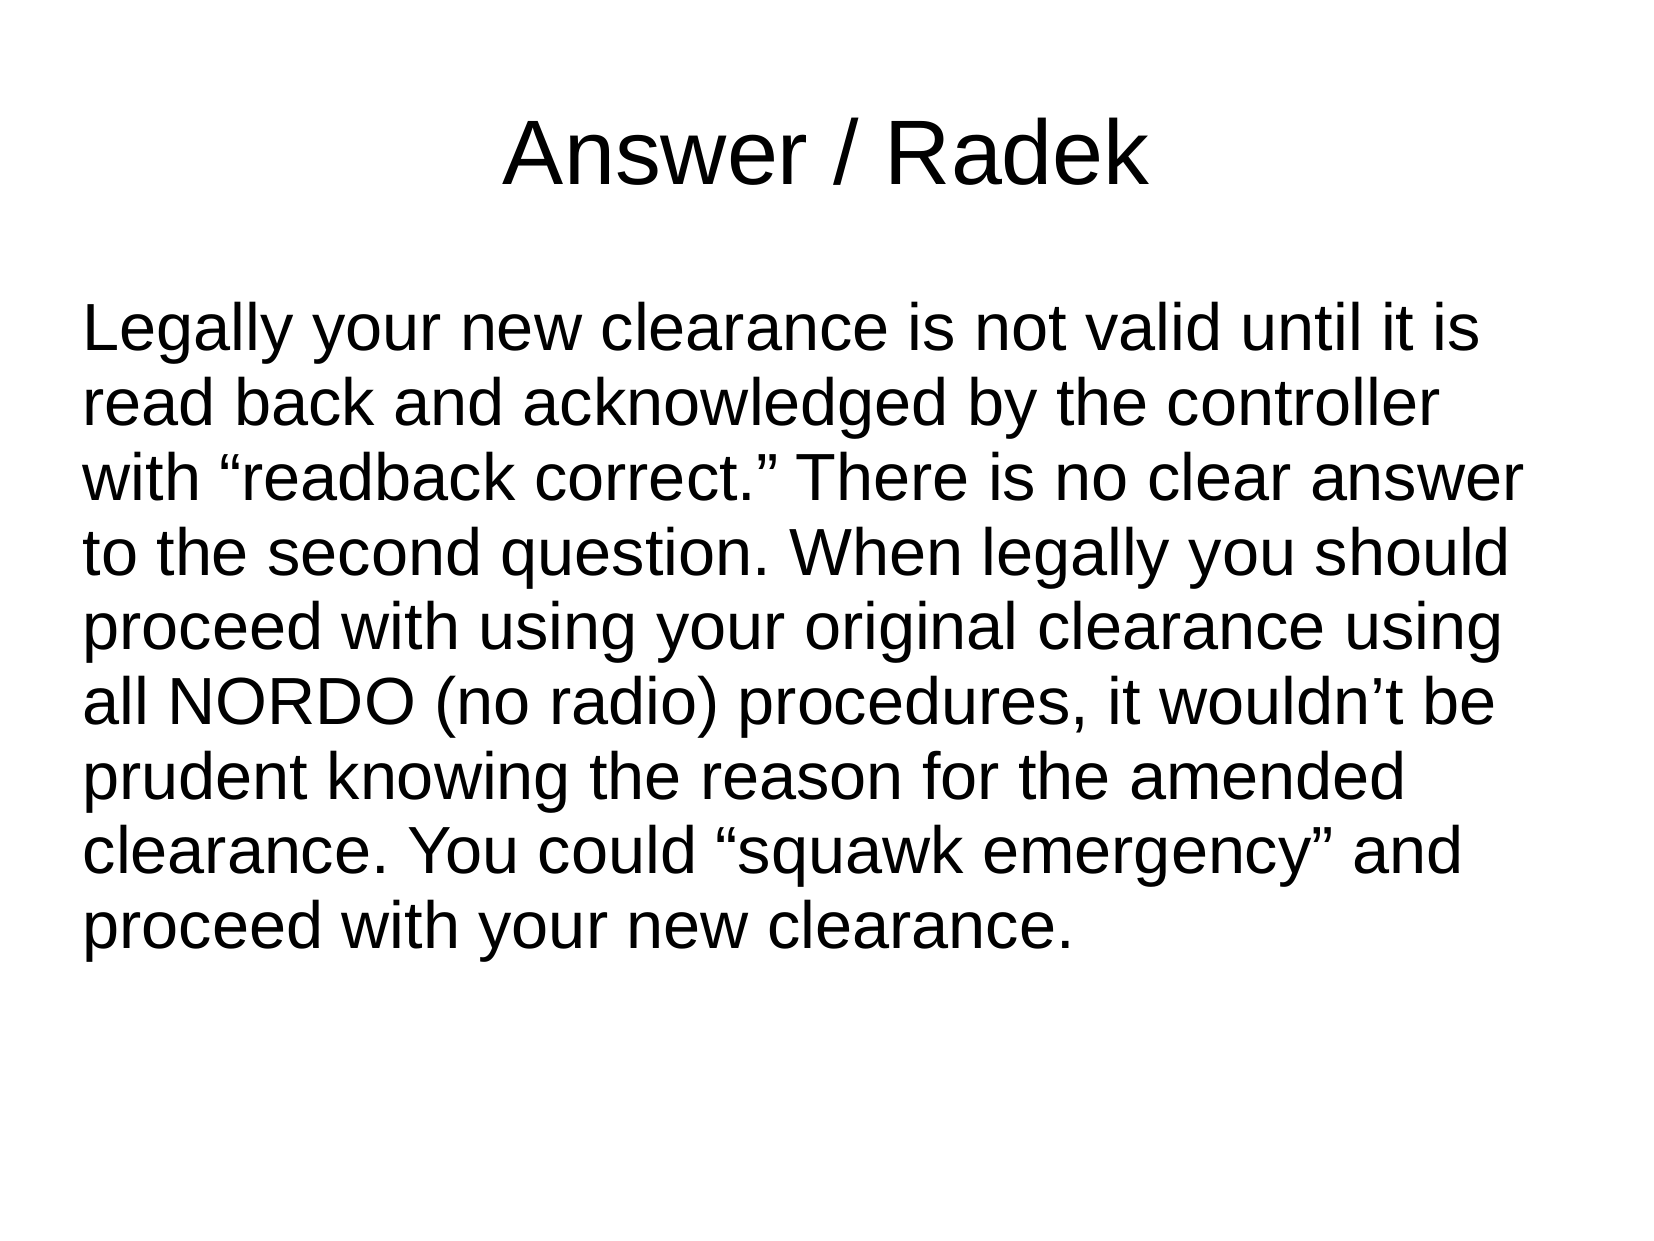

# Answer / Radek
Legally your new clearance is not valid until it is read back and acknowledged by the controller with “readback correct.” There is no clear answer to the second question. When legally you should proceed with using your original clearance using all NORDO (no radio) procedures, it wouldn’t be prudent knowing the reason for the amended clearance. You could “squawk emergency” and proceed with your new clearance.